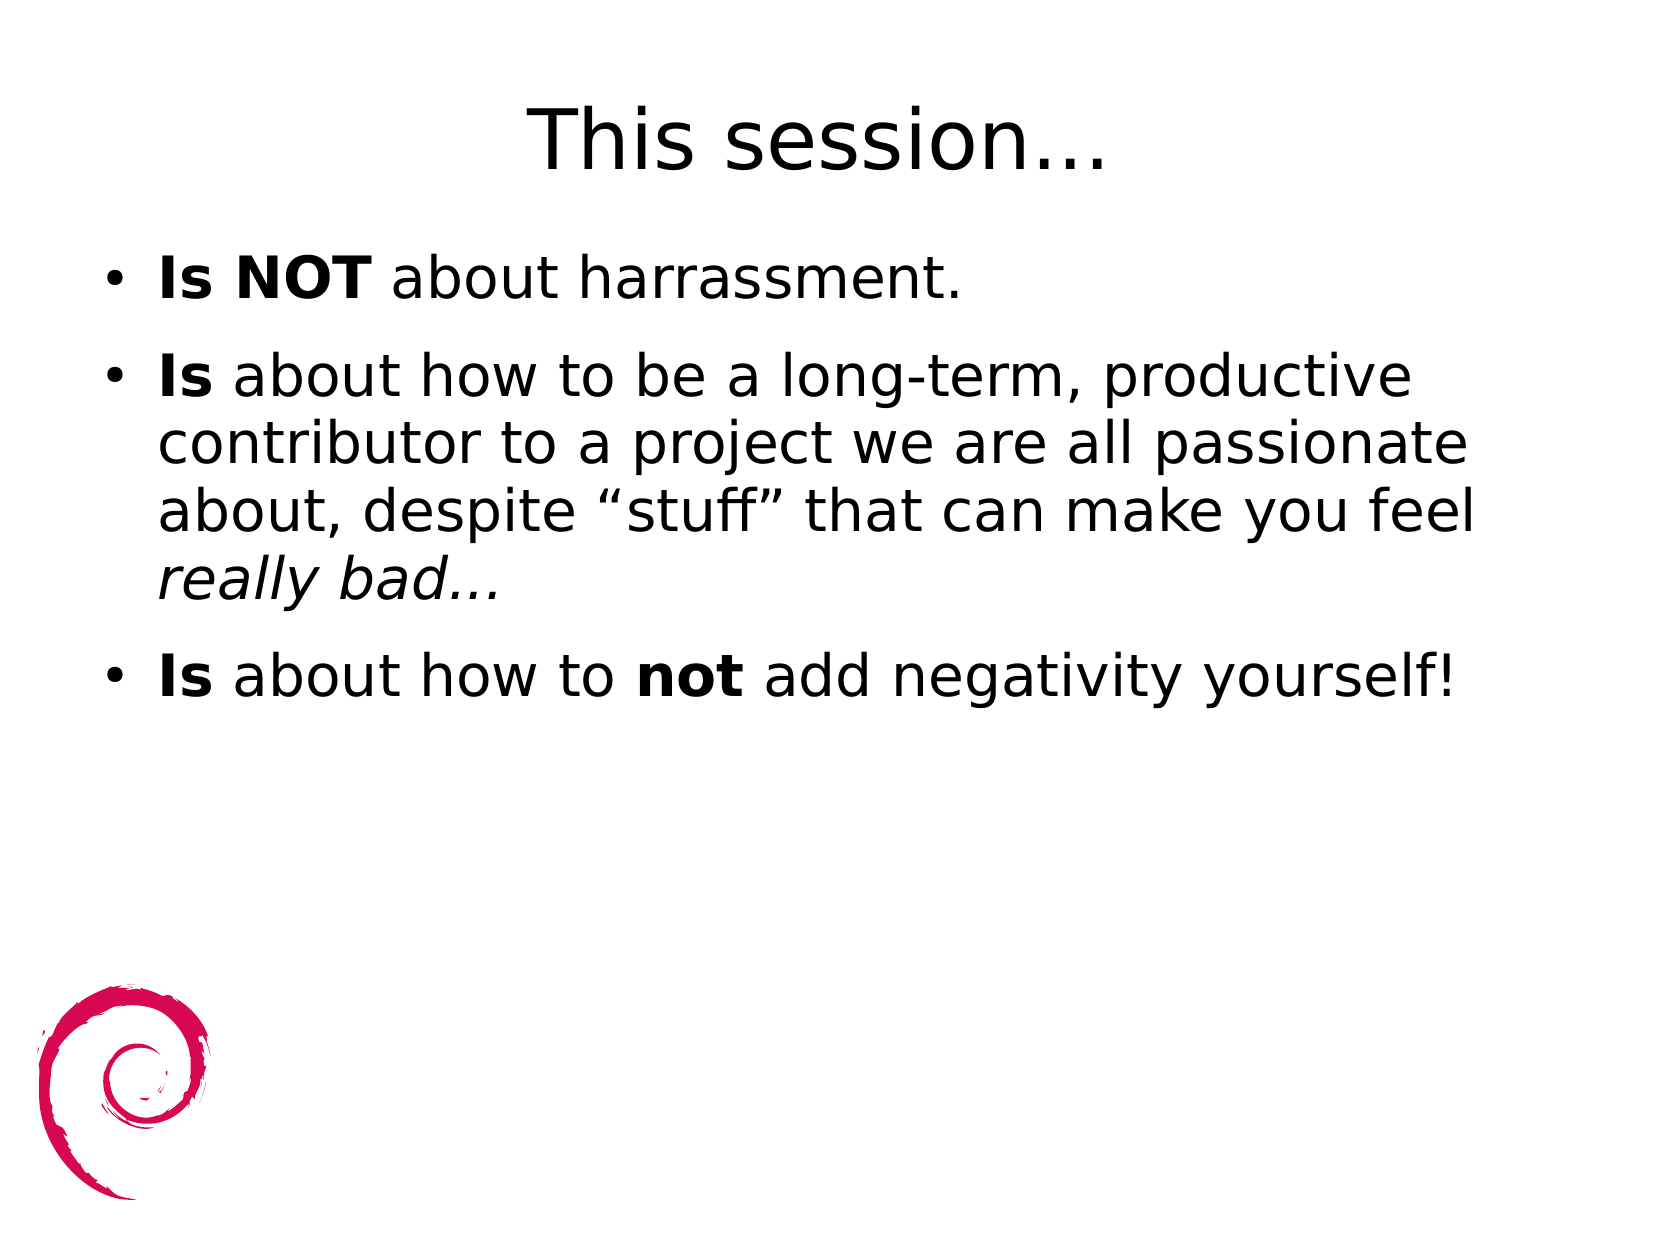

# This session...
Is NOT about harrassment.
Is about how to be a long-term, productive contributor to a project we are all passionate about, despite “stuff” that can make you feel really bad...
Is about how to not add negativity yourself!